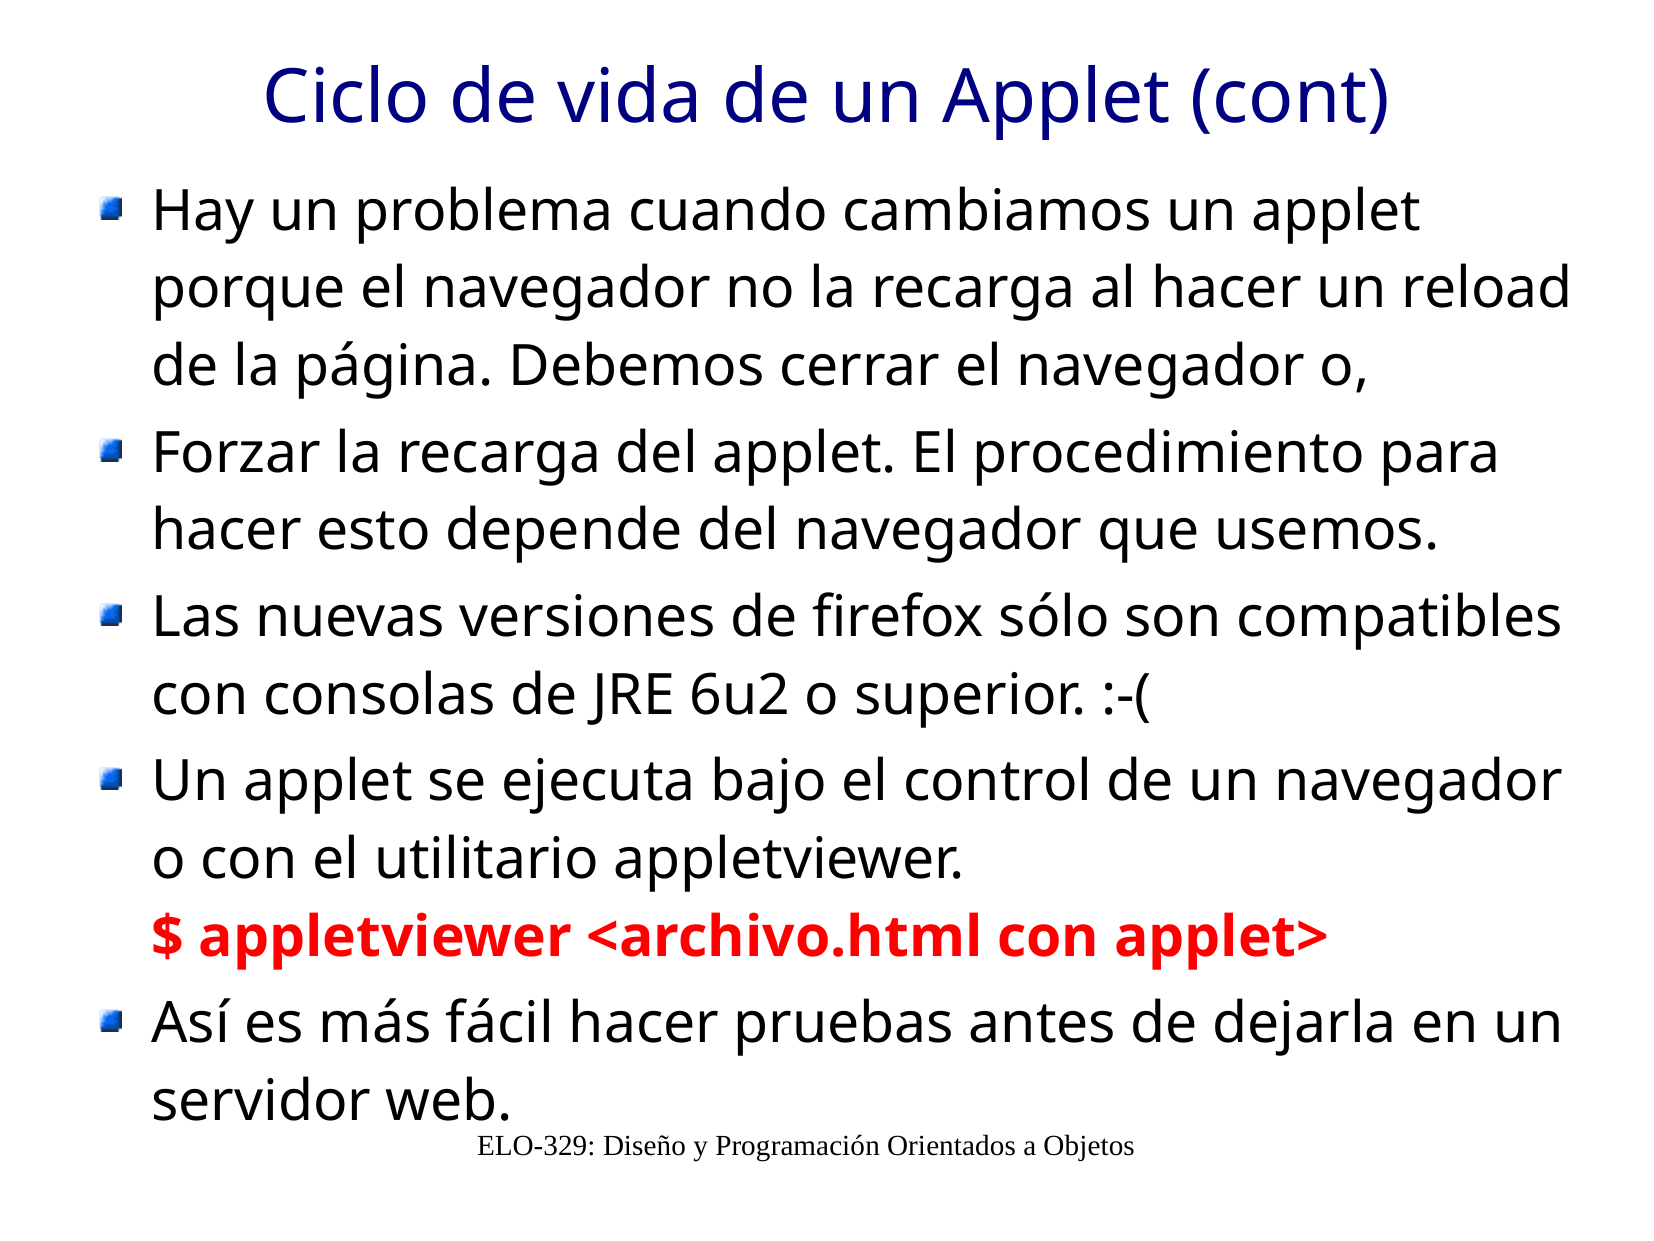

# Ciclo de vida de un Applet (cont)‏
Hay un problema cuando cambiamos un applet porque el navegador no la recarga al hacer un reload de la página. Debemos cerrar el navegador o,
Forzar la recarga del applet. El procedimiento para hacer esto depende del navegador que usemos.
Las nuevas versiones de firefox sólo son compatibles con consolas de JRE 6u2 o superior. :-(
Un applet se ejecuta bajo el control de un navegador o con el utilitario appletviewer.
$ appletviewer <archivo.html con applet>
Así es más fácil hacer pruebas antes de dejarla en un servidor web.